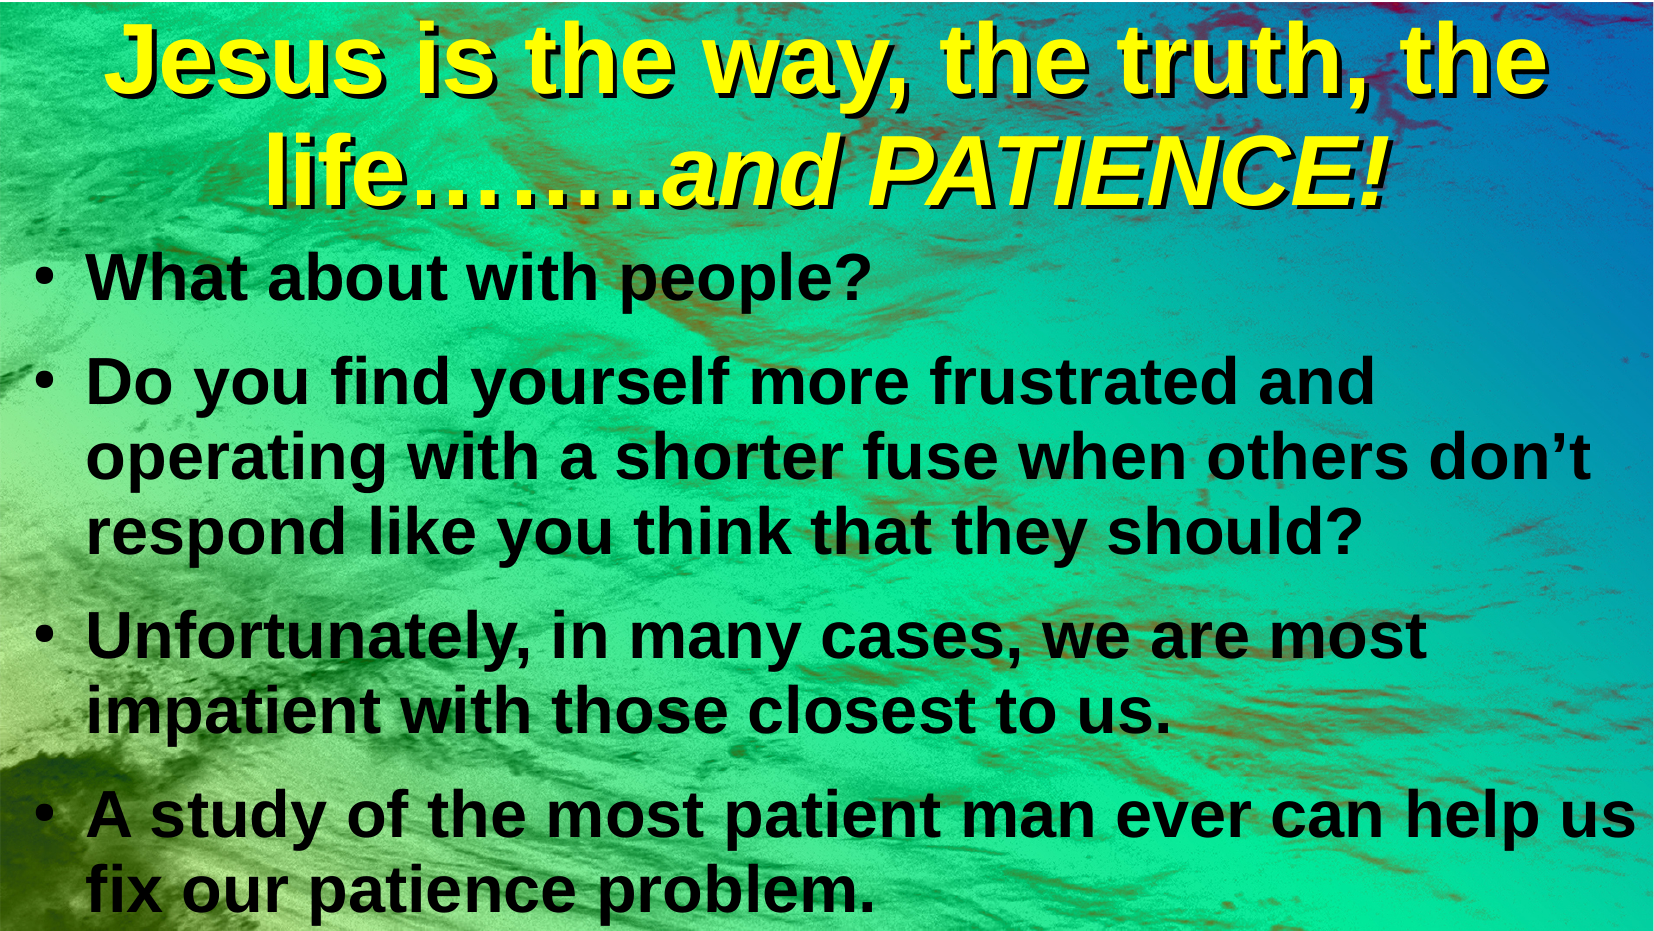

# Jesus is the way, the truth, the life……..and PATIENCE!
What about with people?
Do you find yourself more frustrated and operating with a shorter fuse when others don’t respond like you think that they should?
Unfortunately, in many cases, we are most impatient with those closest to us.
A study of the most patient man ever can help us fix our patience problem.